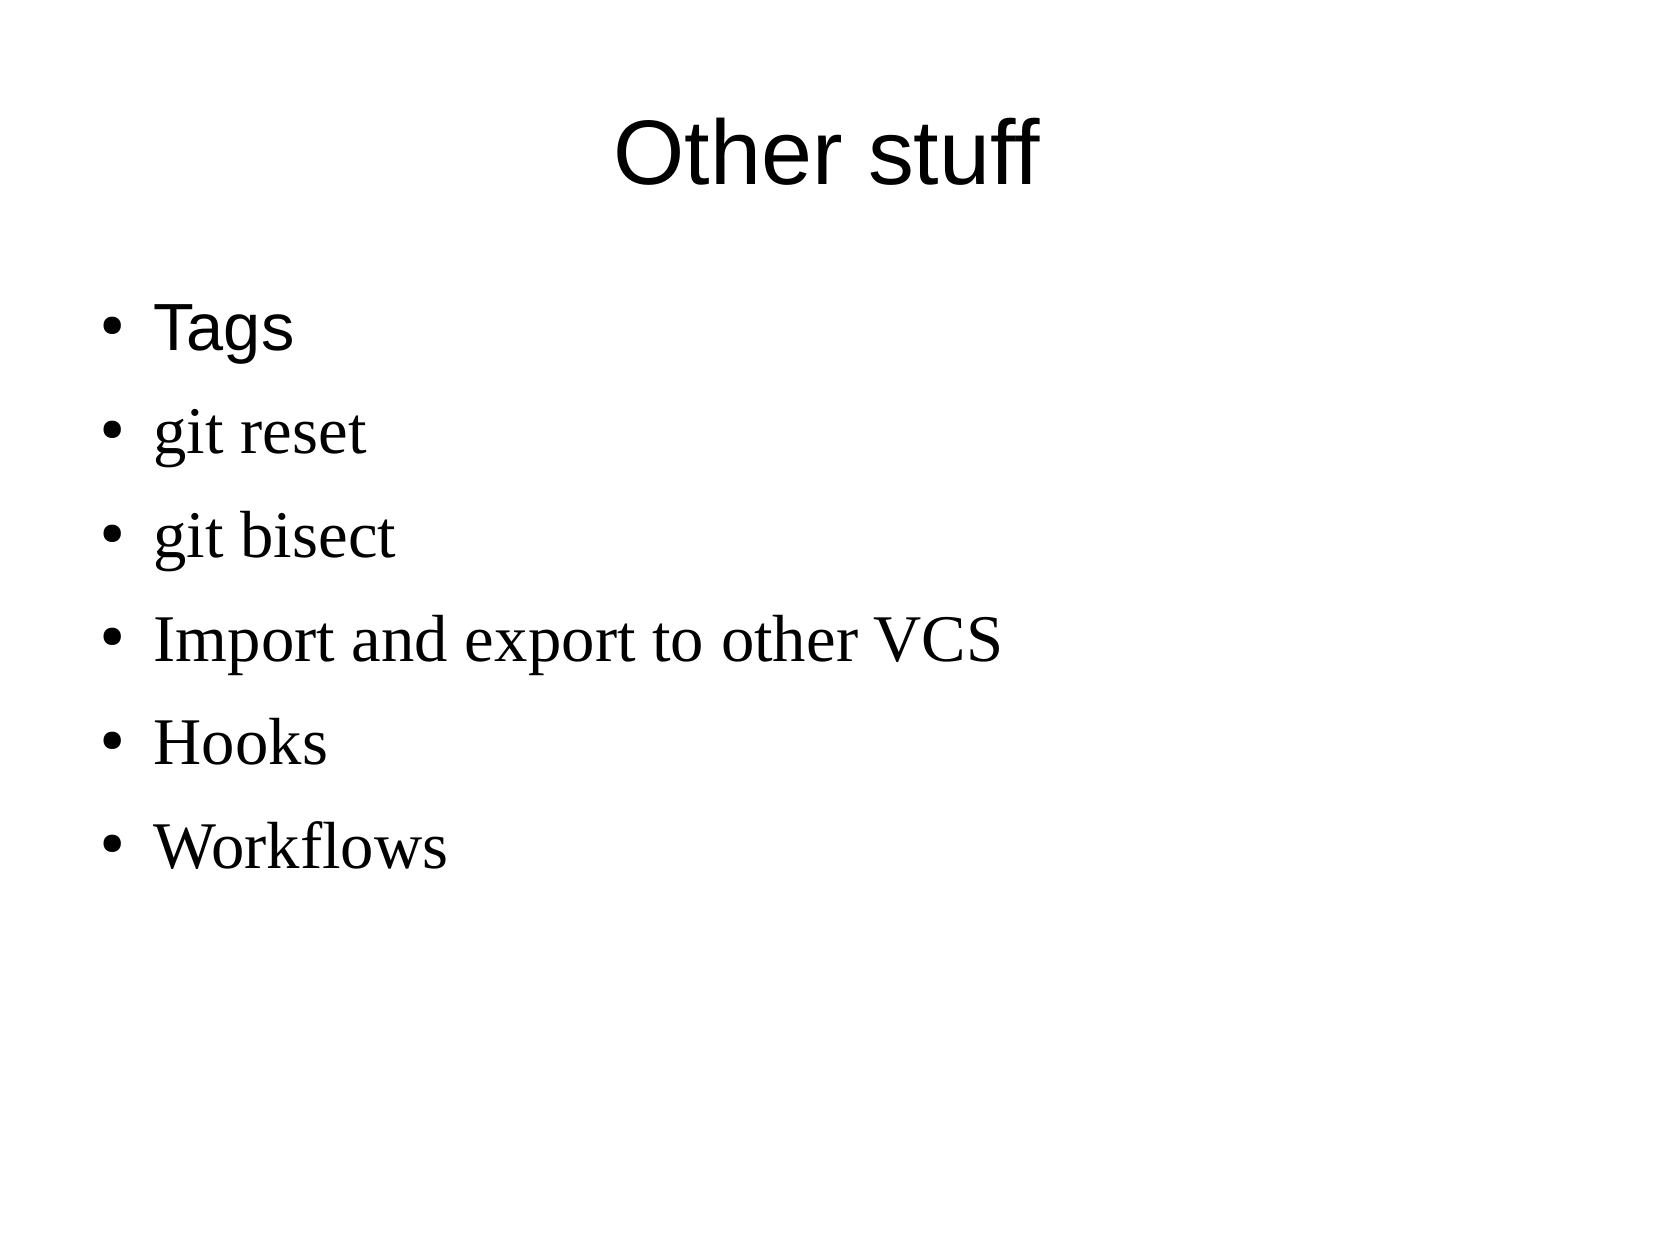

# Other stuff
Tags
git reset
git bisect
Import and export to other VCS
Hooks
Workflows